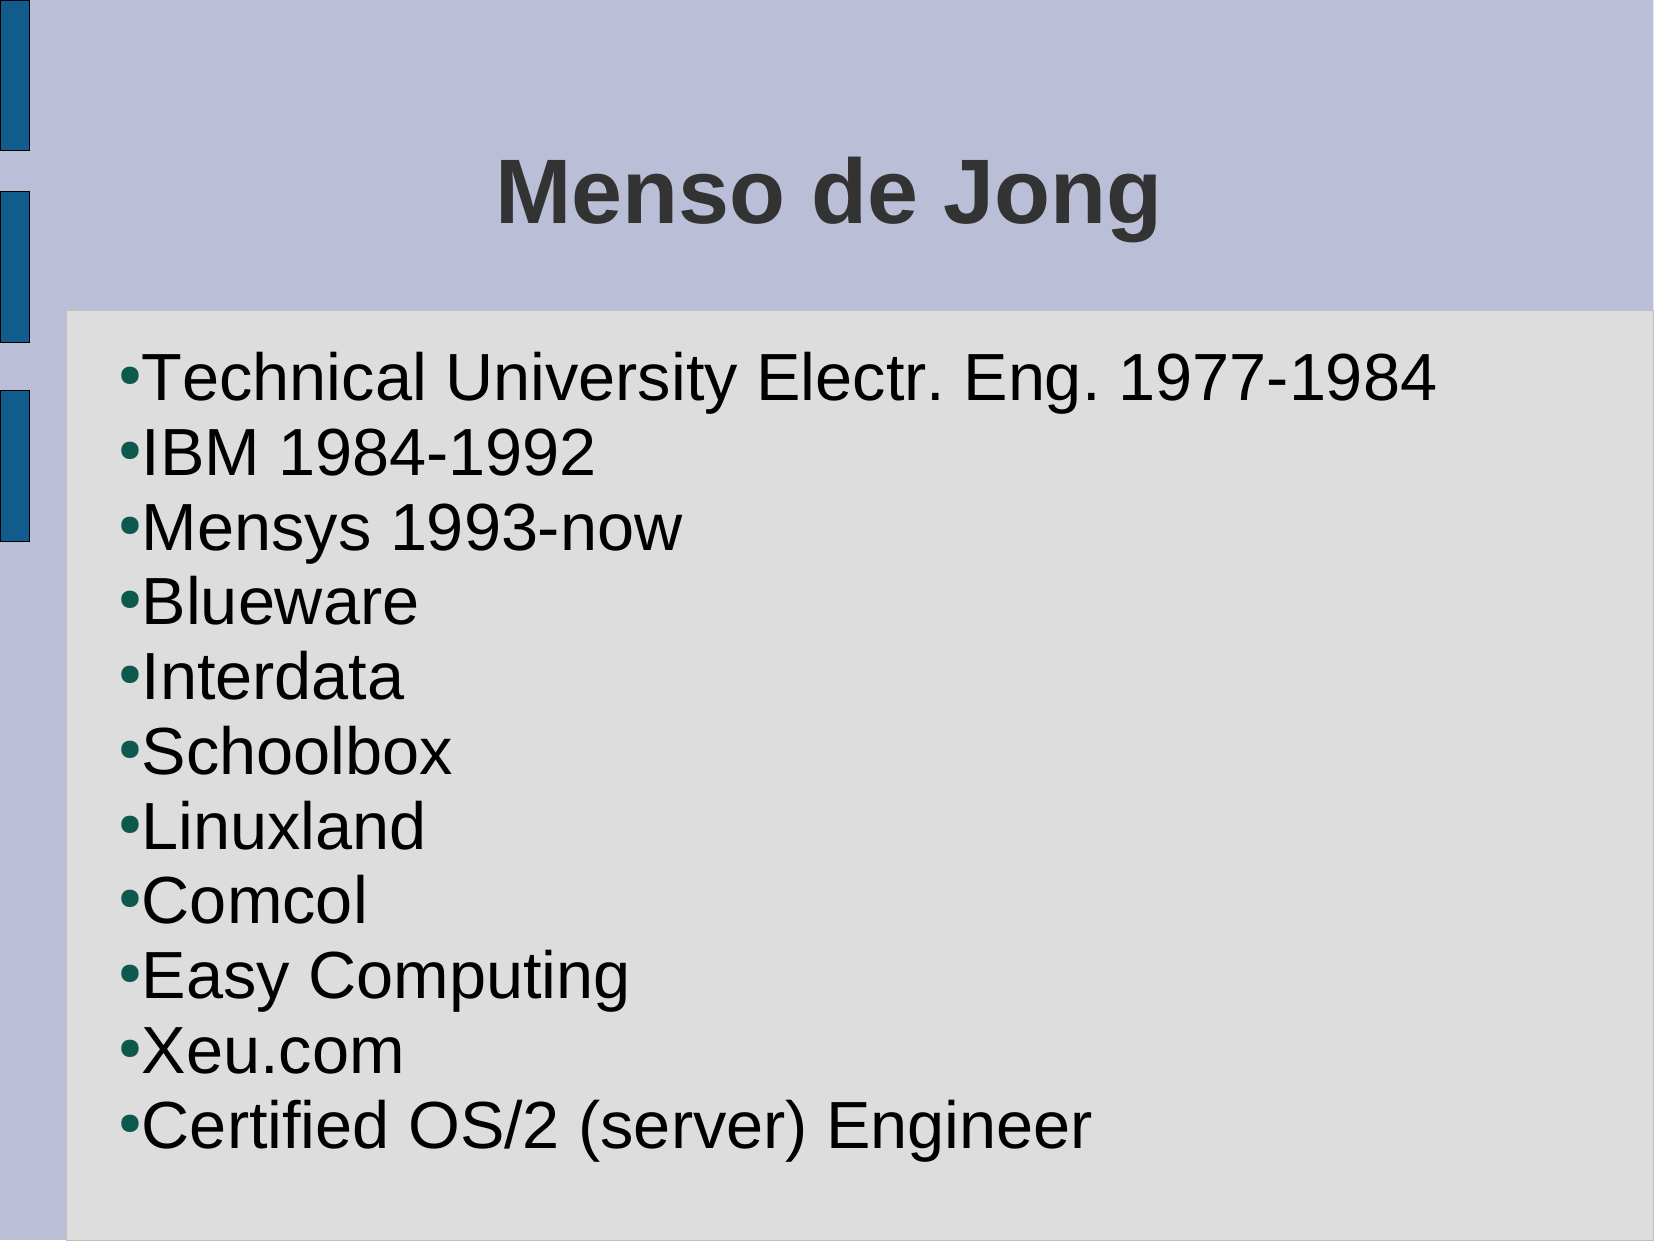

# Menso de Jong
Technical University Electr. Eng. 1977-1984
IBM 1984-1992
Mensys 1993-now
Blueware
Interdata
Schoolbox
Linuxland
Comcol
Easy Computing
Xeu.com
Certified OS/2 (server) Engineer